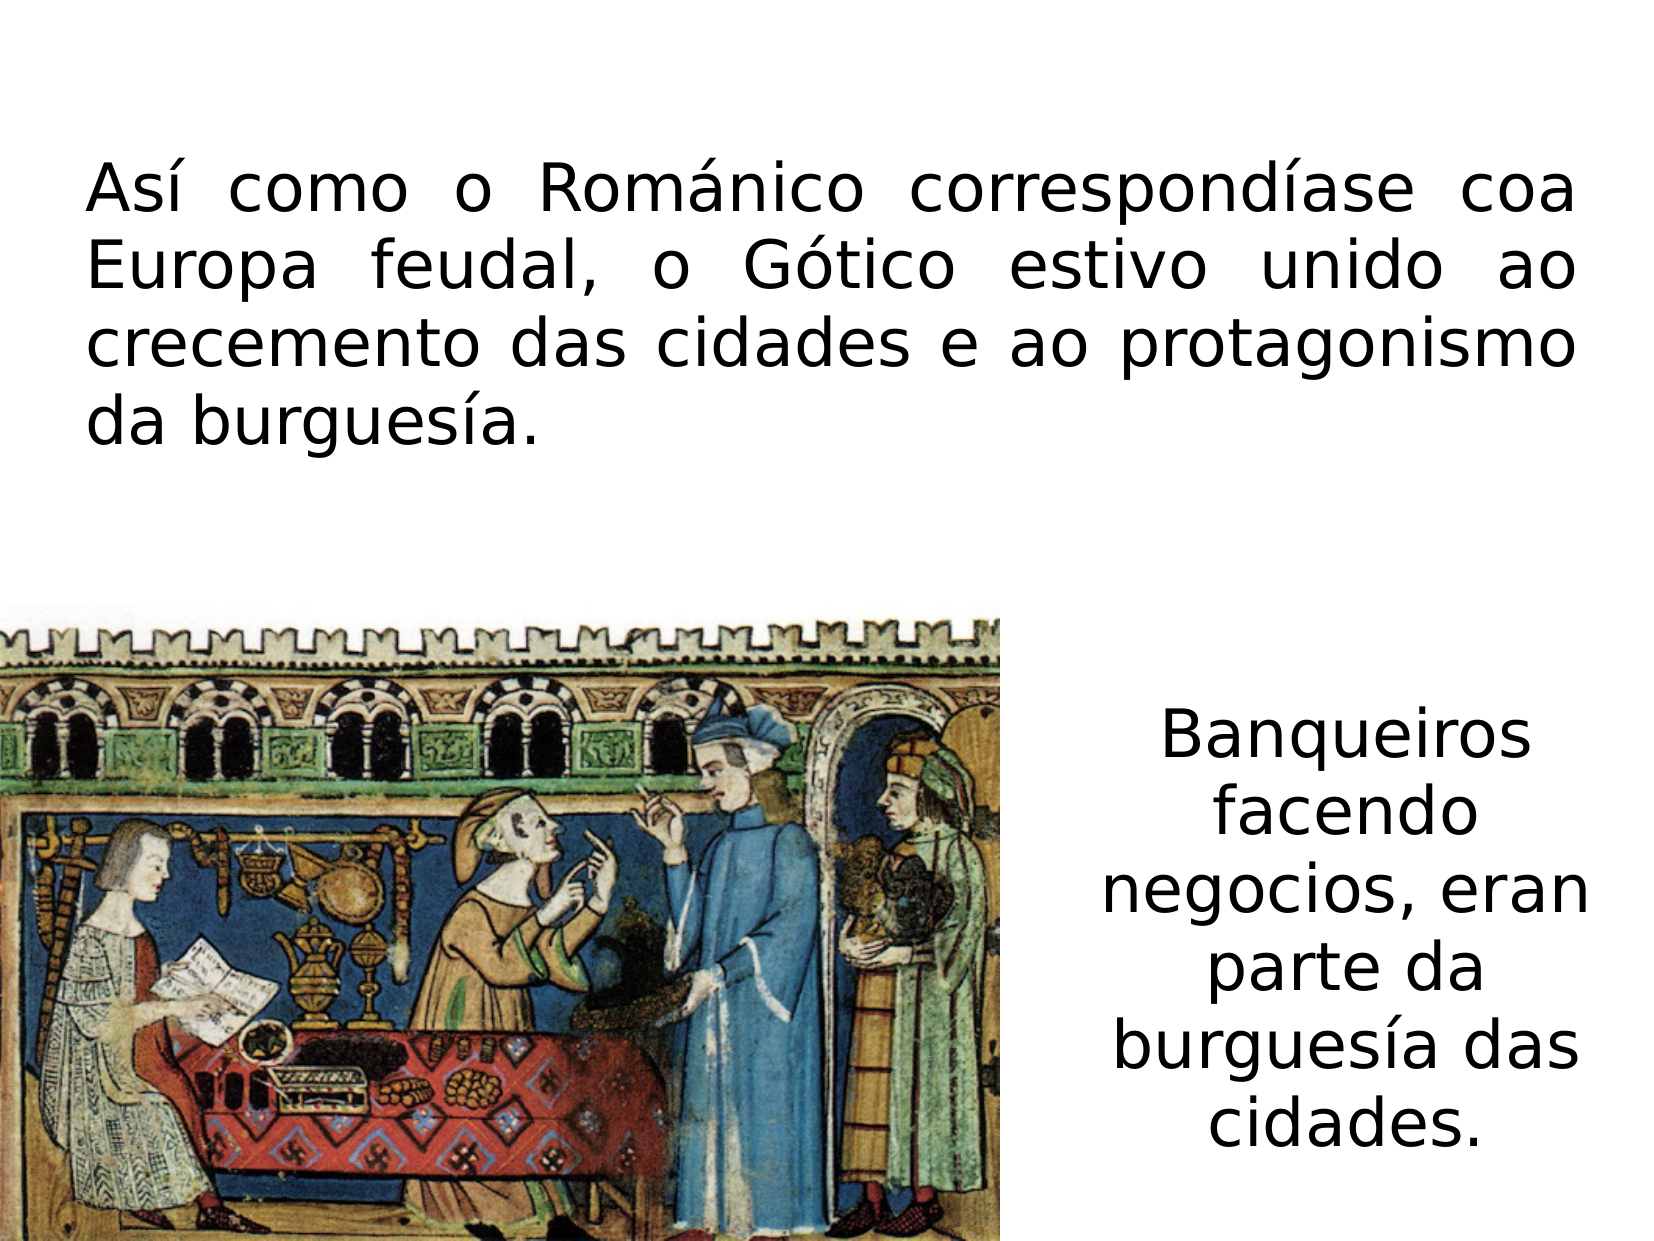

Así como o Románico correspondíase coa Europa feudal, o Gótico estivo unido ao crecemento das cidades e ao protagonismo da burguesía.
Banqueiros facendo negocios, eran parte da burguesía das cidades.